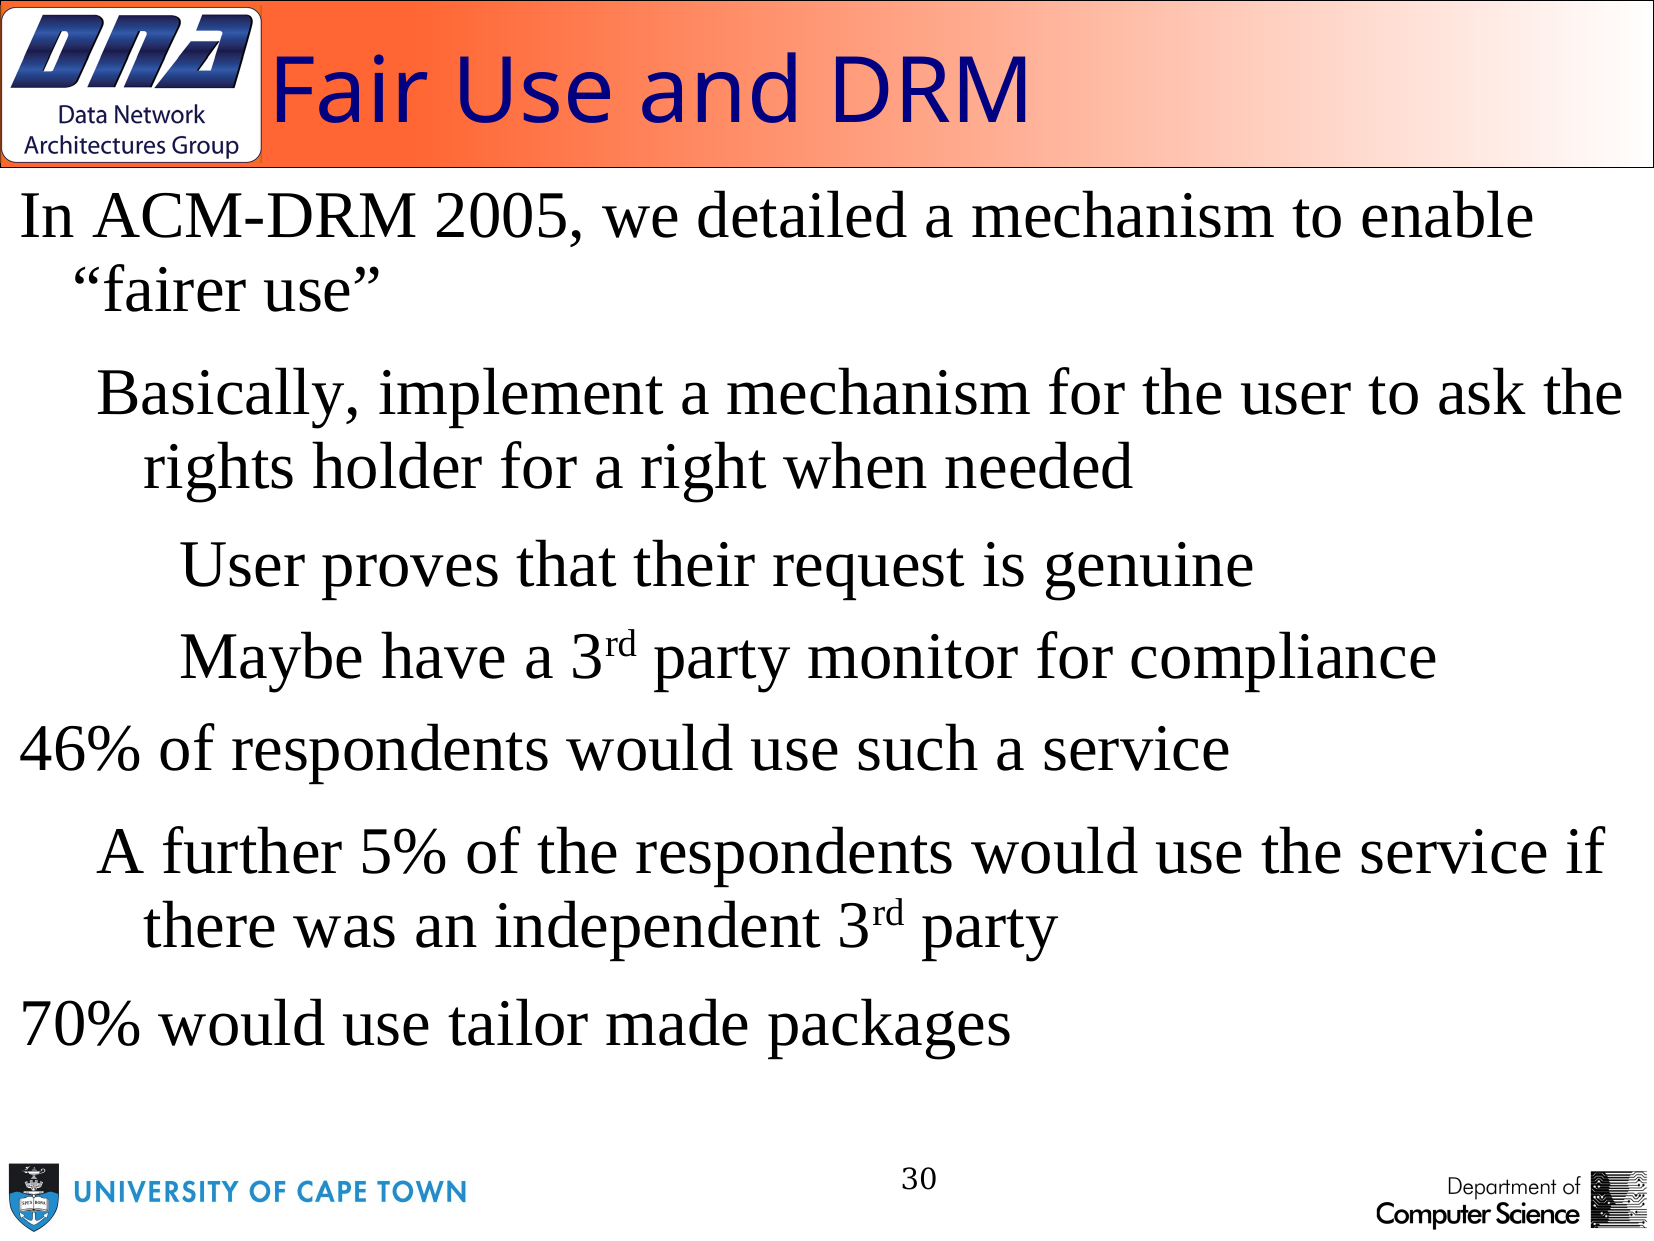

# Fair Use and DRM
In ACM-DRM 2005, we detailed a mechanism to enable “fairer use”
Basically, implement a mechanism for the user to ask the rights holder for a right when needed
User proves that their request is genuine
Maybe have a 3rd party monitor for compliance
46% of respondents would use such a service
A further 5% of the respondents would use the service if there was an independent 3rd party
70% would use tailor made packages
30